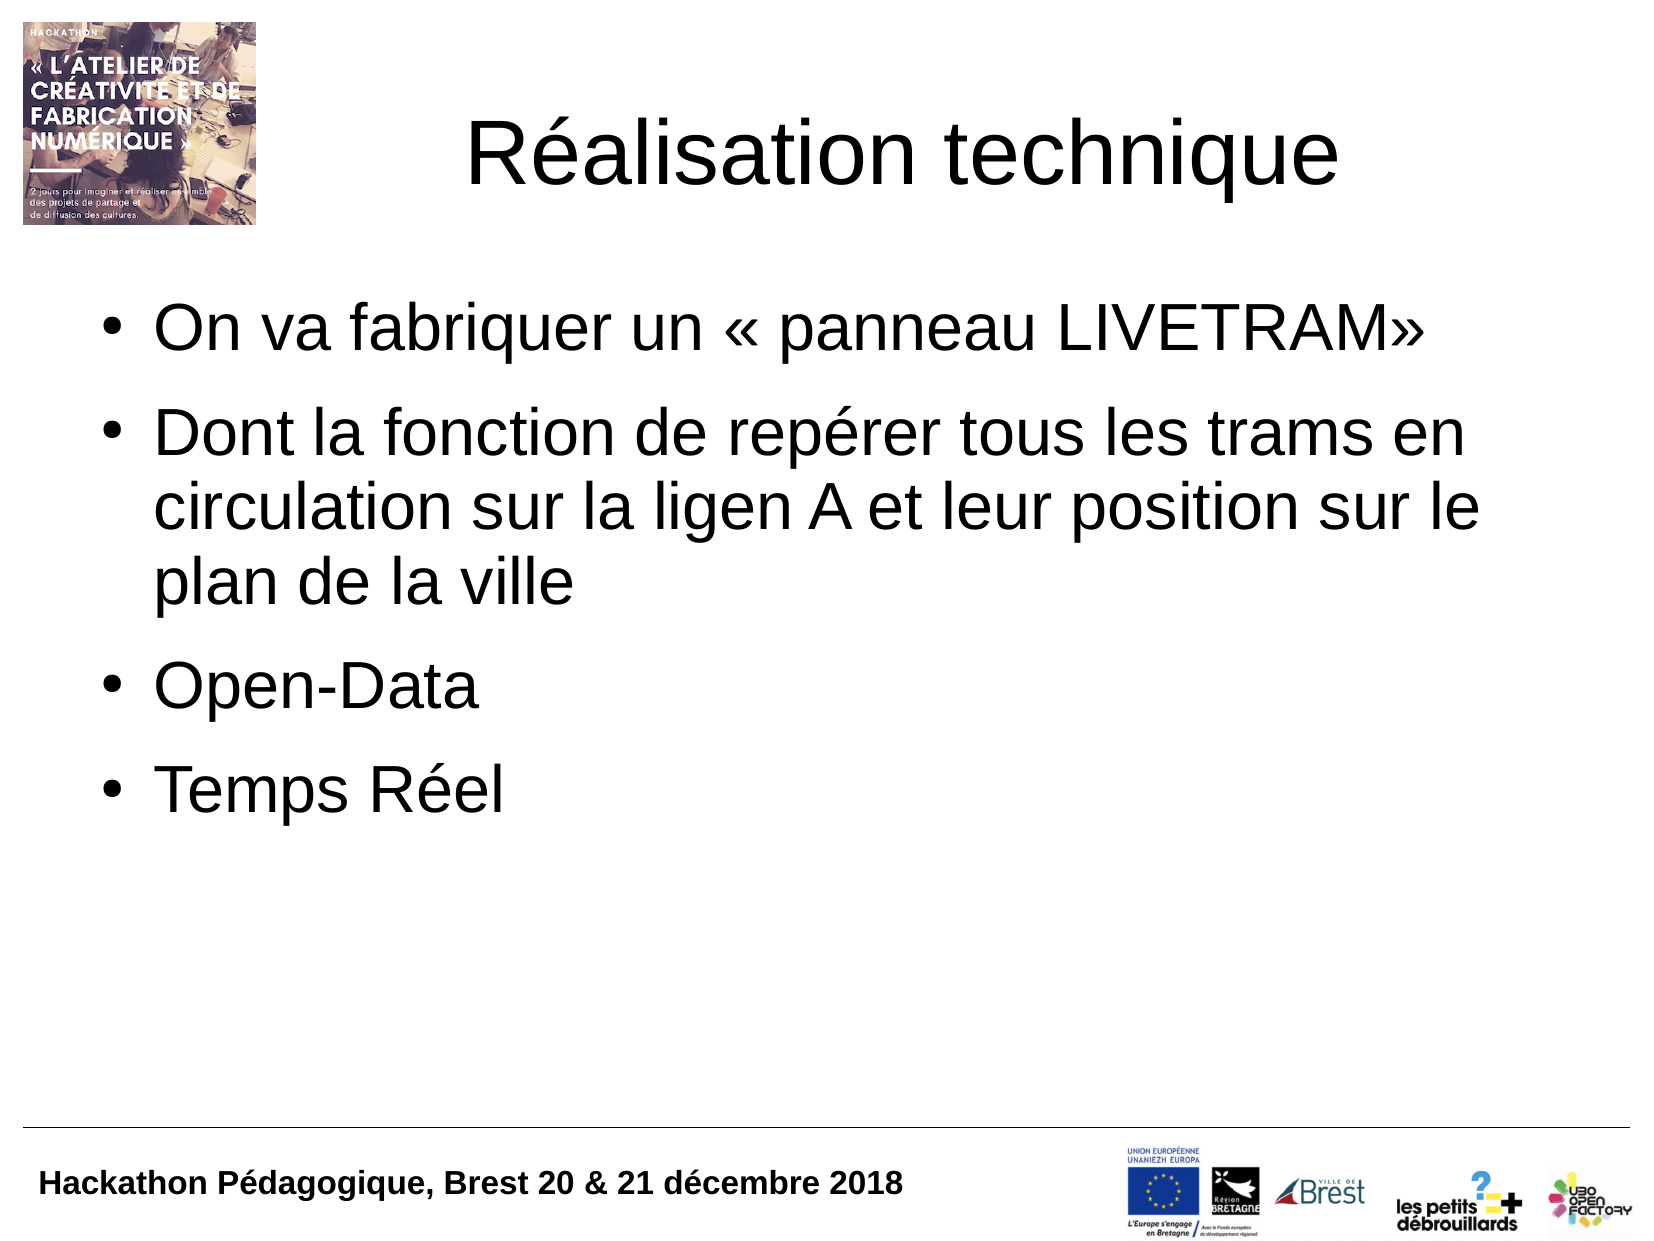

# Réalisation technique
On va fabriquer un « panneau LIVETRAM»
Dont la fonction de repérer tous les trams en circulation sur la ligen A et leur position sur le plan de la ville
Open-Data
Temps Réel
Hackathon Pédagogique, Brest 20 & 21 décembre 2018